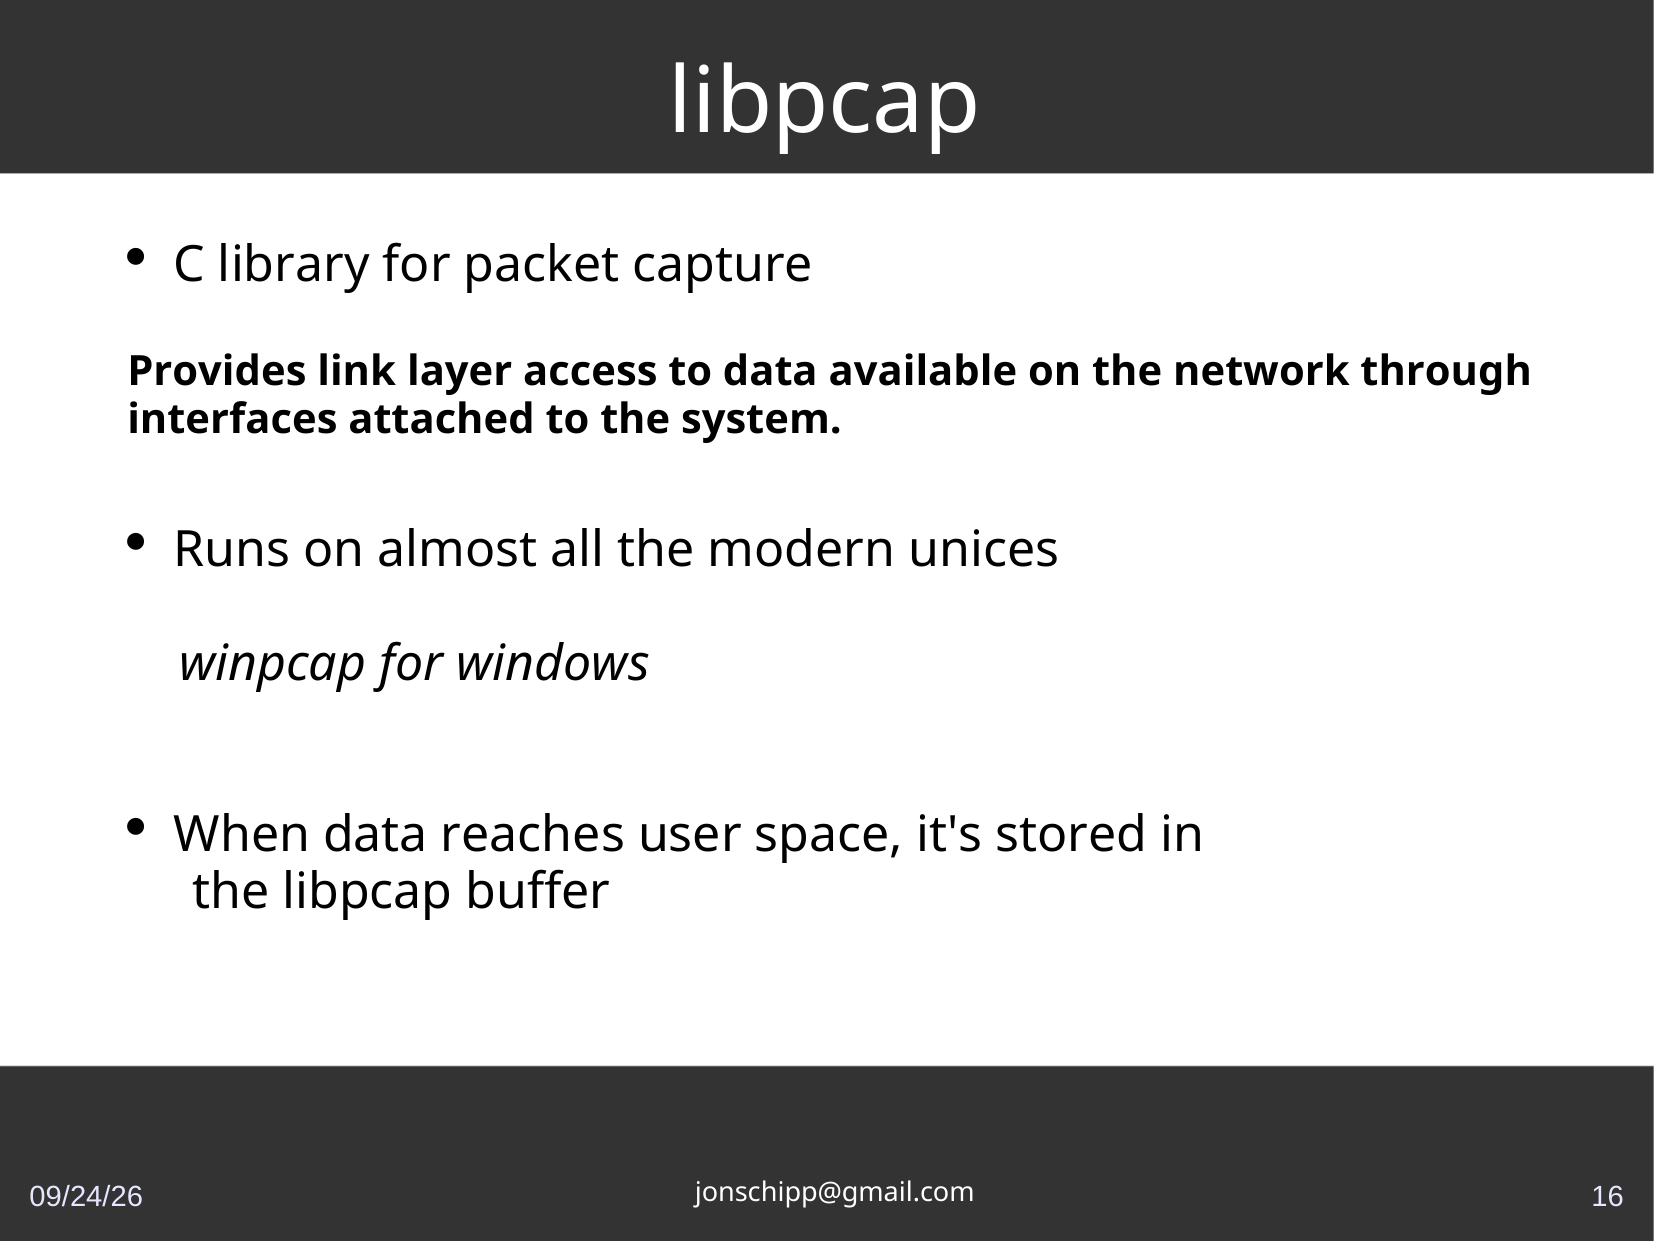

libpcap
 C library for packet capture
 Runs on almost all the modern unices
 winpcap for windows
 When data reaches user space, it's stored in
 the libpcap buffer
Provides link layer access to data available on the network through interfaces attached to the system.
jonschipp@gmail.com